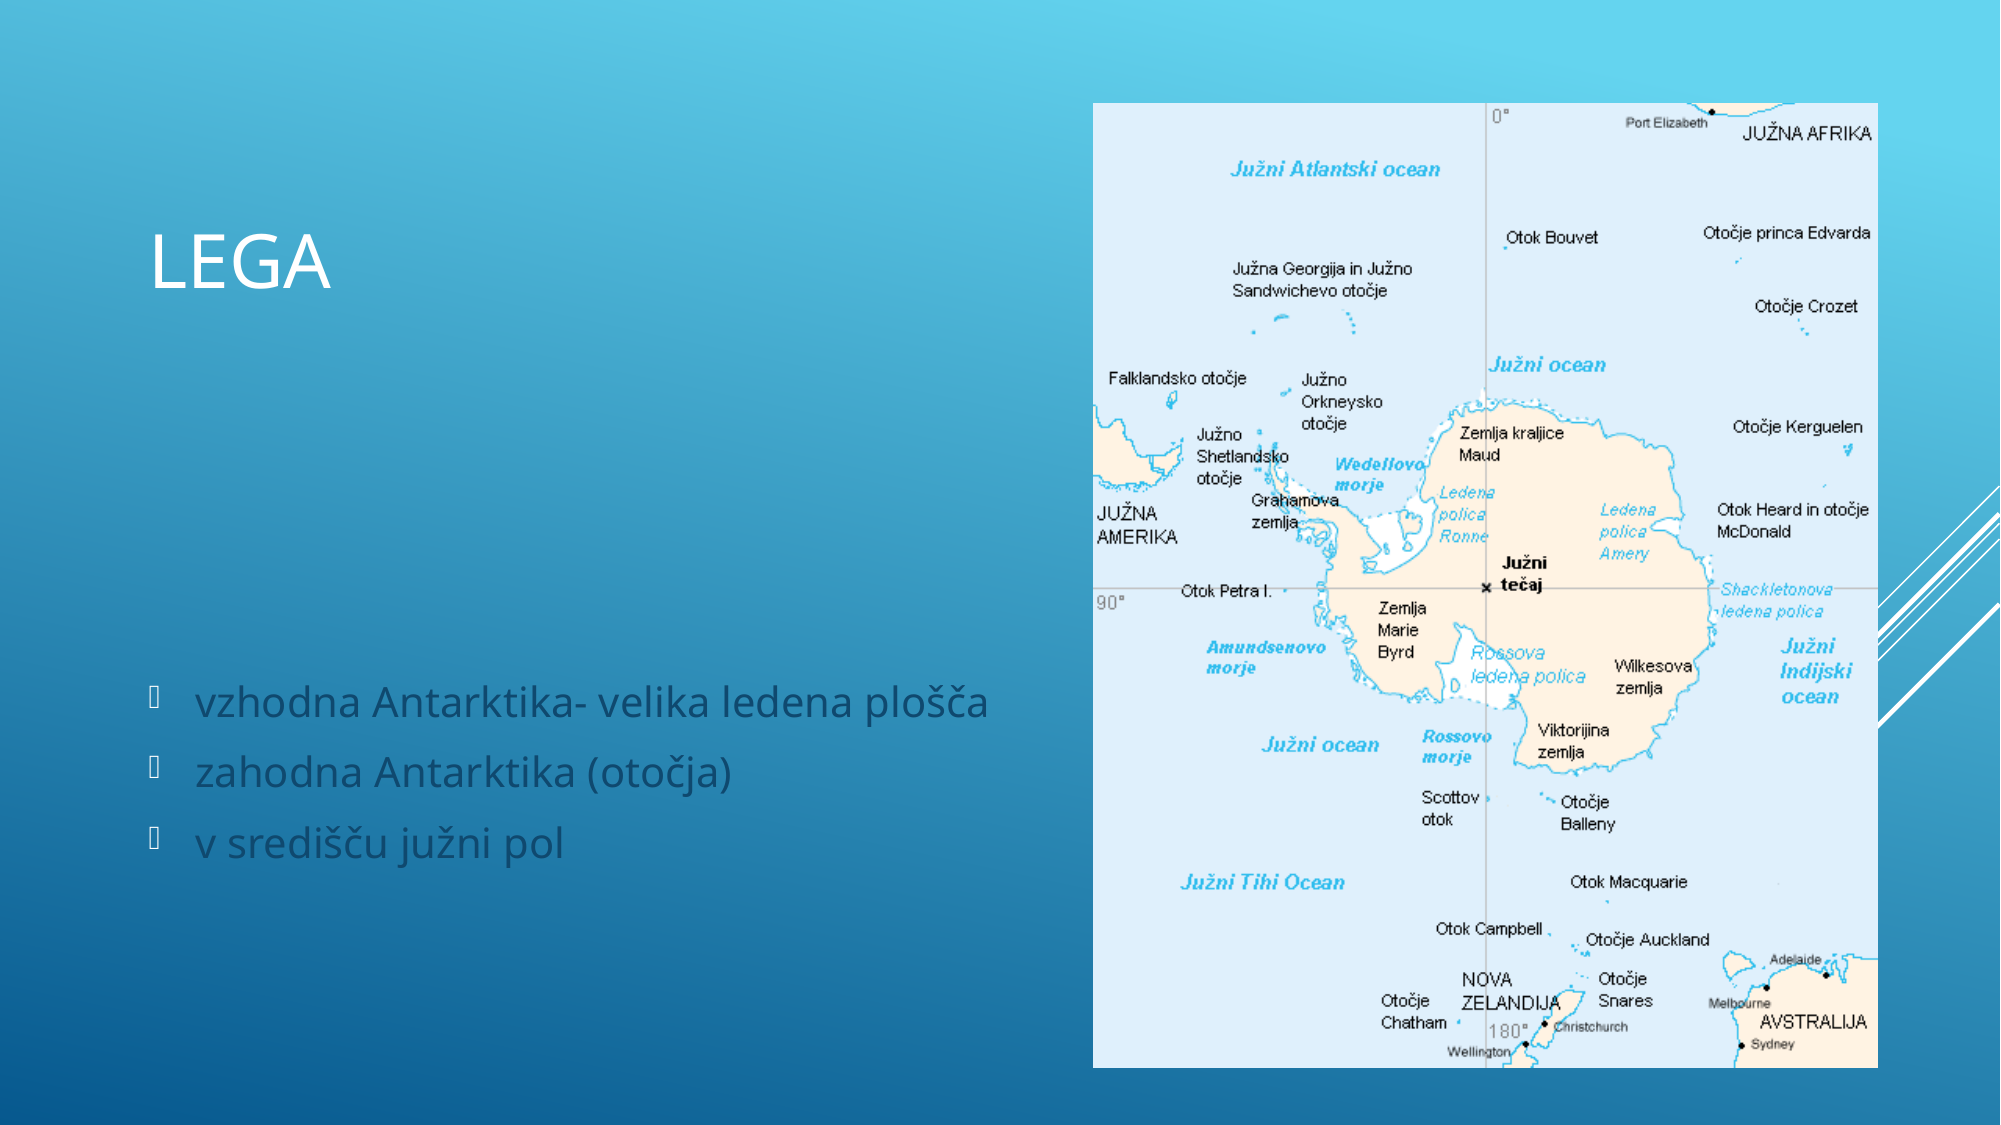

# Lega
vzhodna Antarktika- velika ledena plošča
zahodna Antarktika (otočja)
v središču južni pol